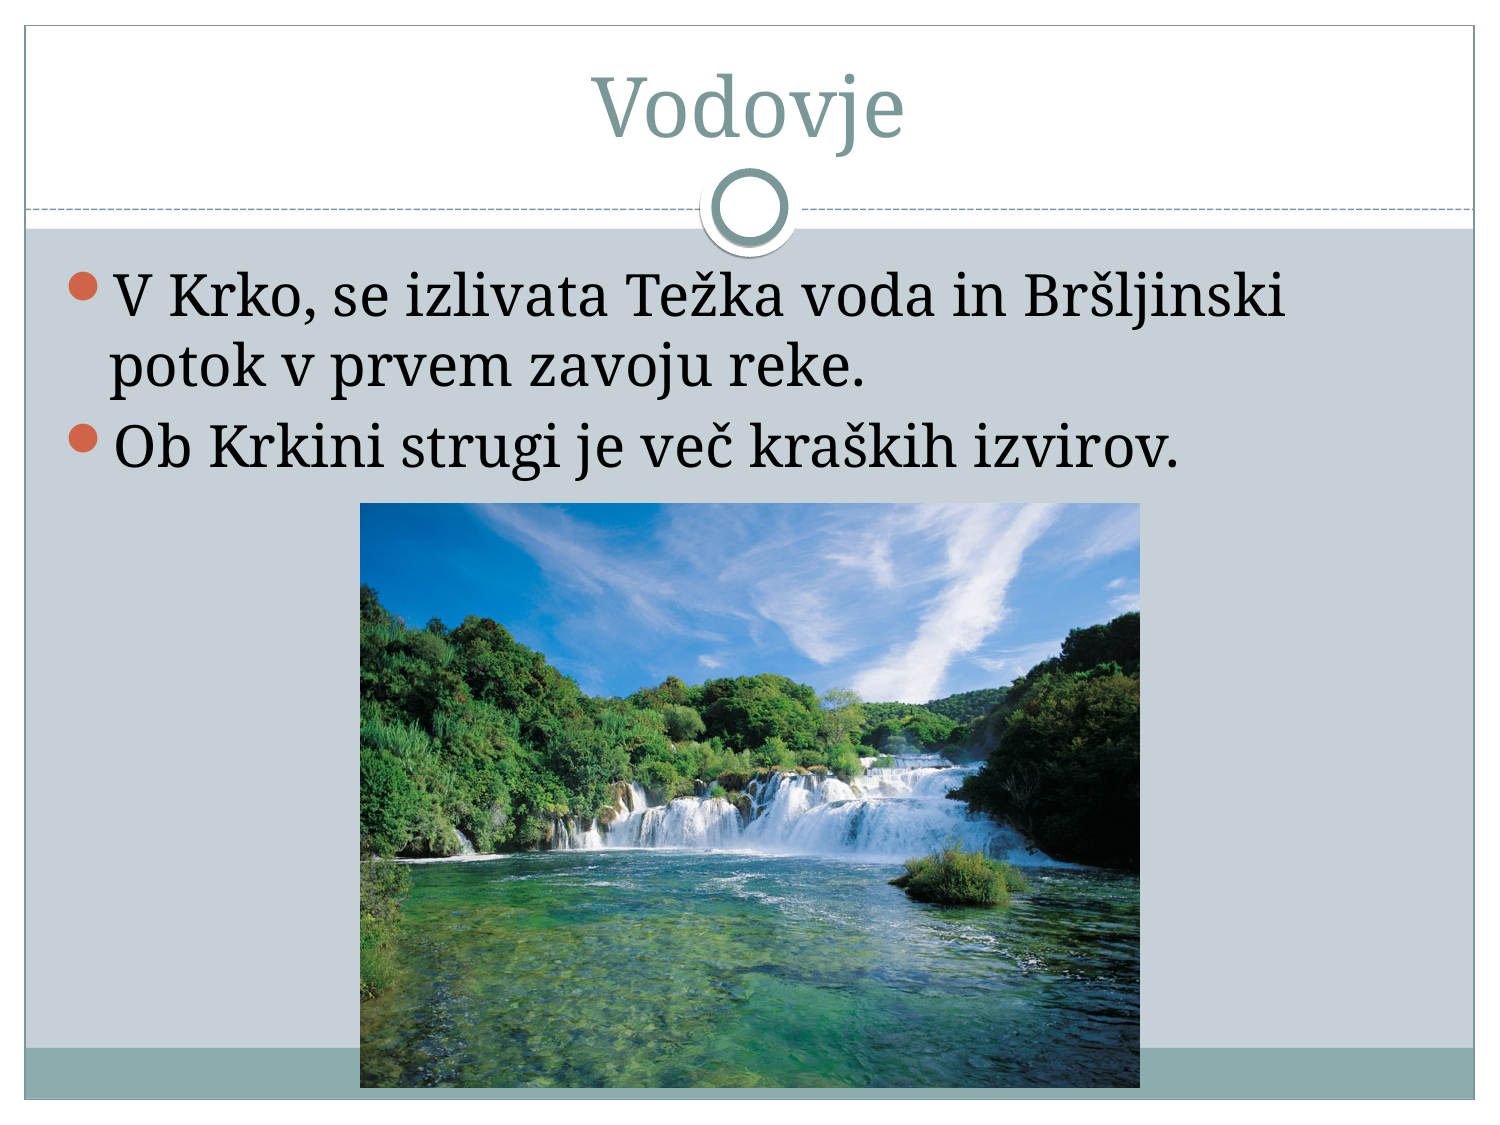

# Vodovje
V Krko, se izlivata Težka voda in Bršljinski potok v prvem zavoju reke.
Ob Krkini strugi je več kraških izvirov.